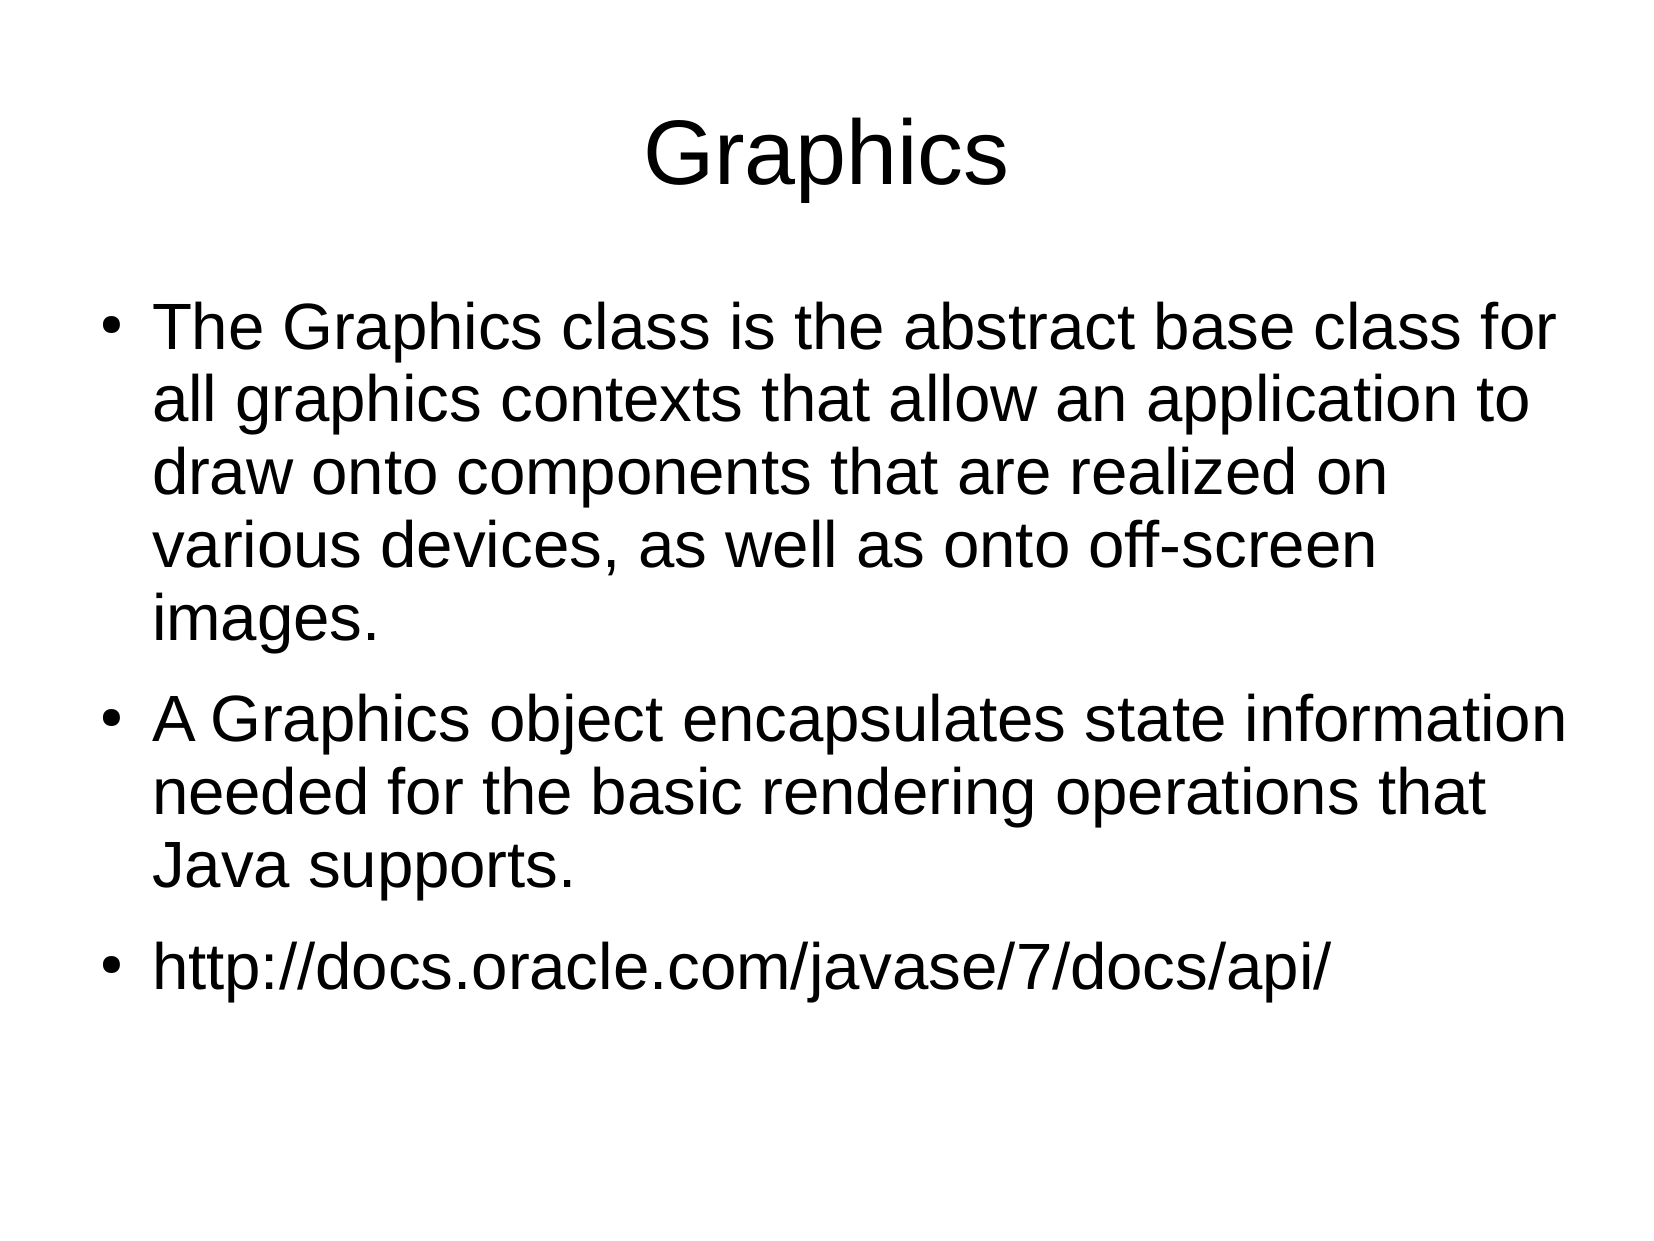

# Graphics
The Graphics class is the abstract base class for all graphics contexts that allow an application to draw onto components that are realized on various devices, as well as onto off-screen images.
A Graphics object encapsulates state information needed for the basic rendering operations that Java supports.
http://docs.oracle.com/javase/7/docs/api/